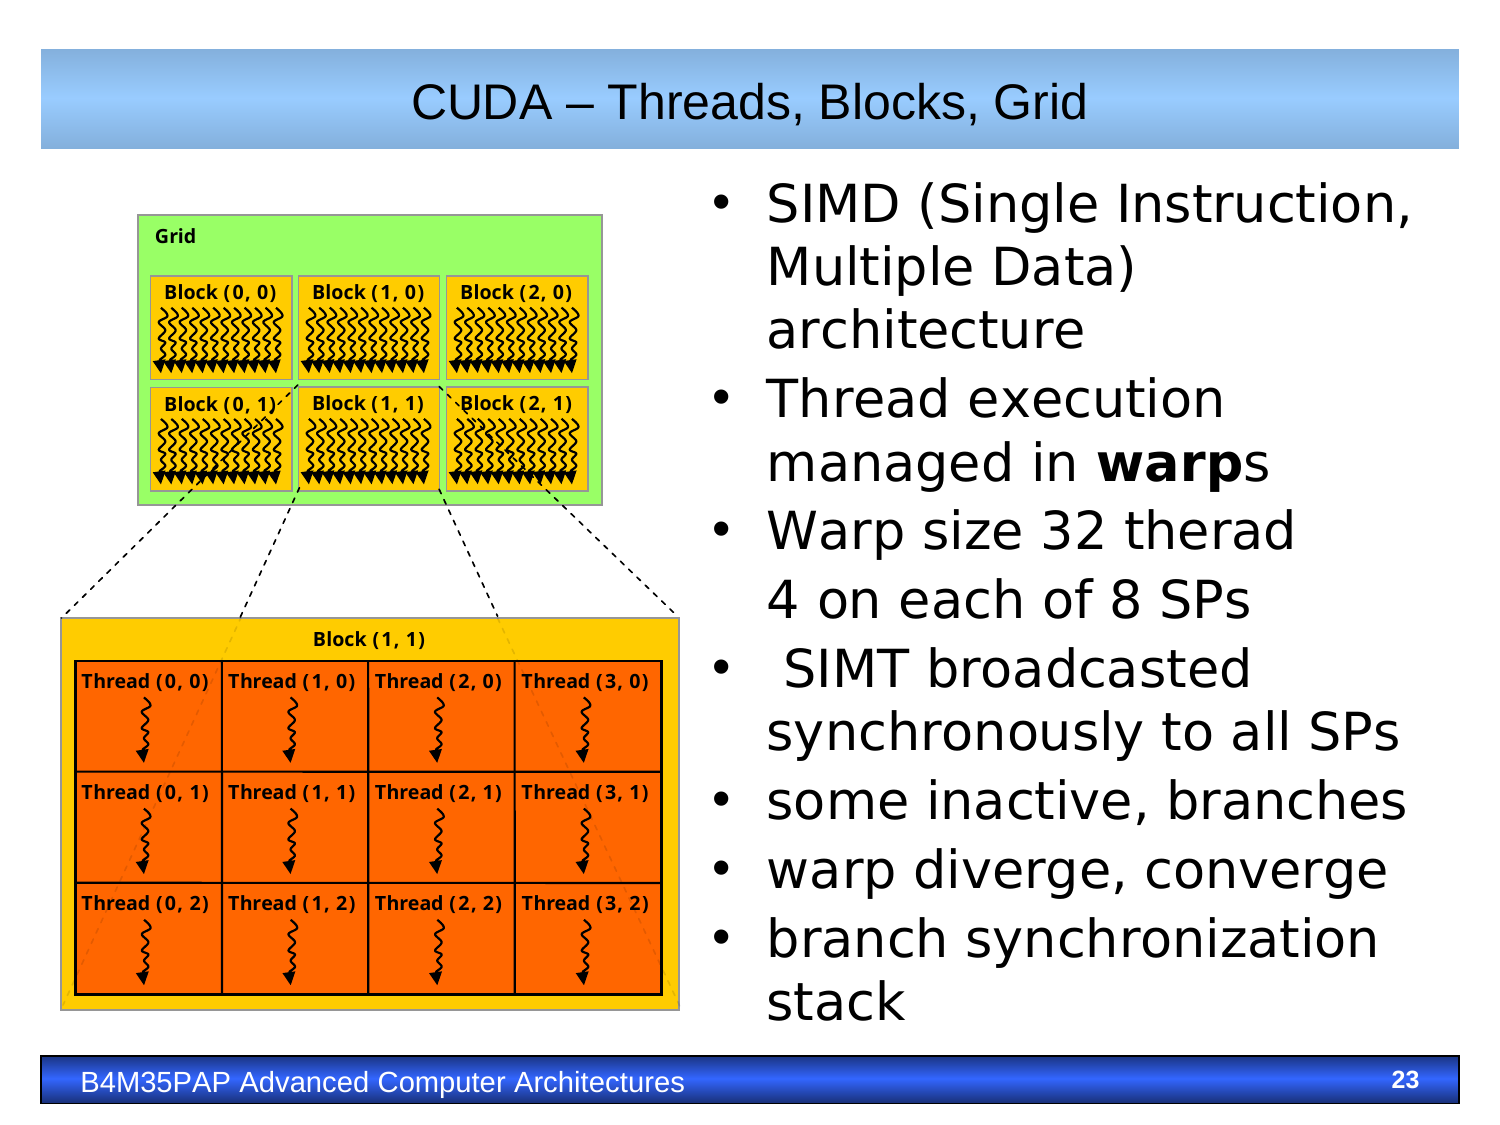

# CUDA – Threads, Blocks, Grid
SIMD (Single Instruction, Multiple Data) architecture
Thread execution managed in warps
Warp size 32 therad
4 on each of 8 SPs
 SIMT broadcasted synchronously to all SPs
some inactive, branches
warp diverge, converge
branch synchronization stack